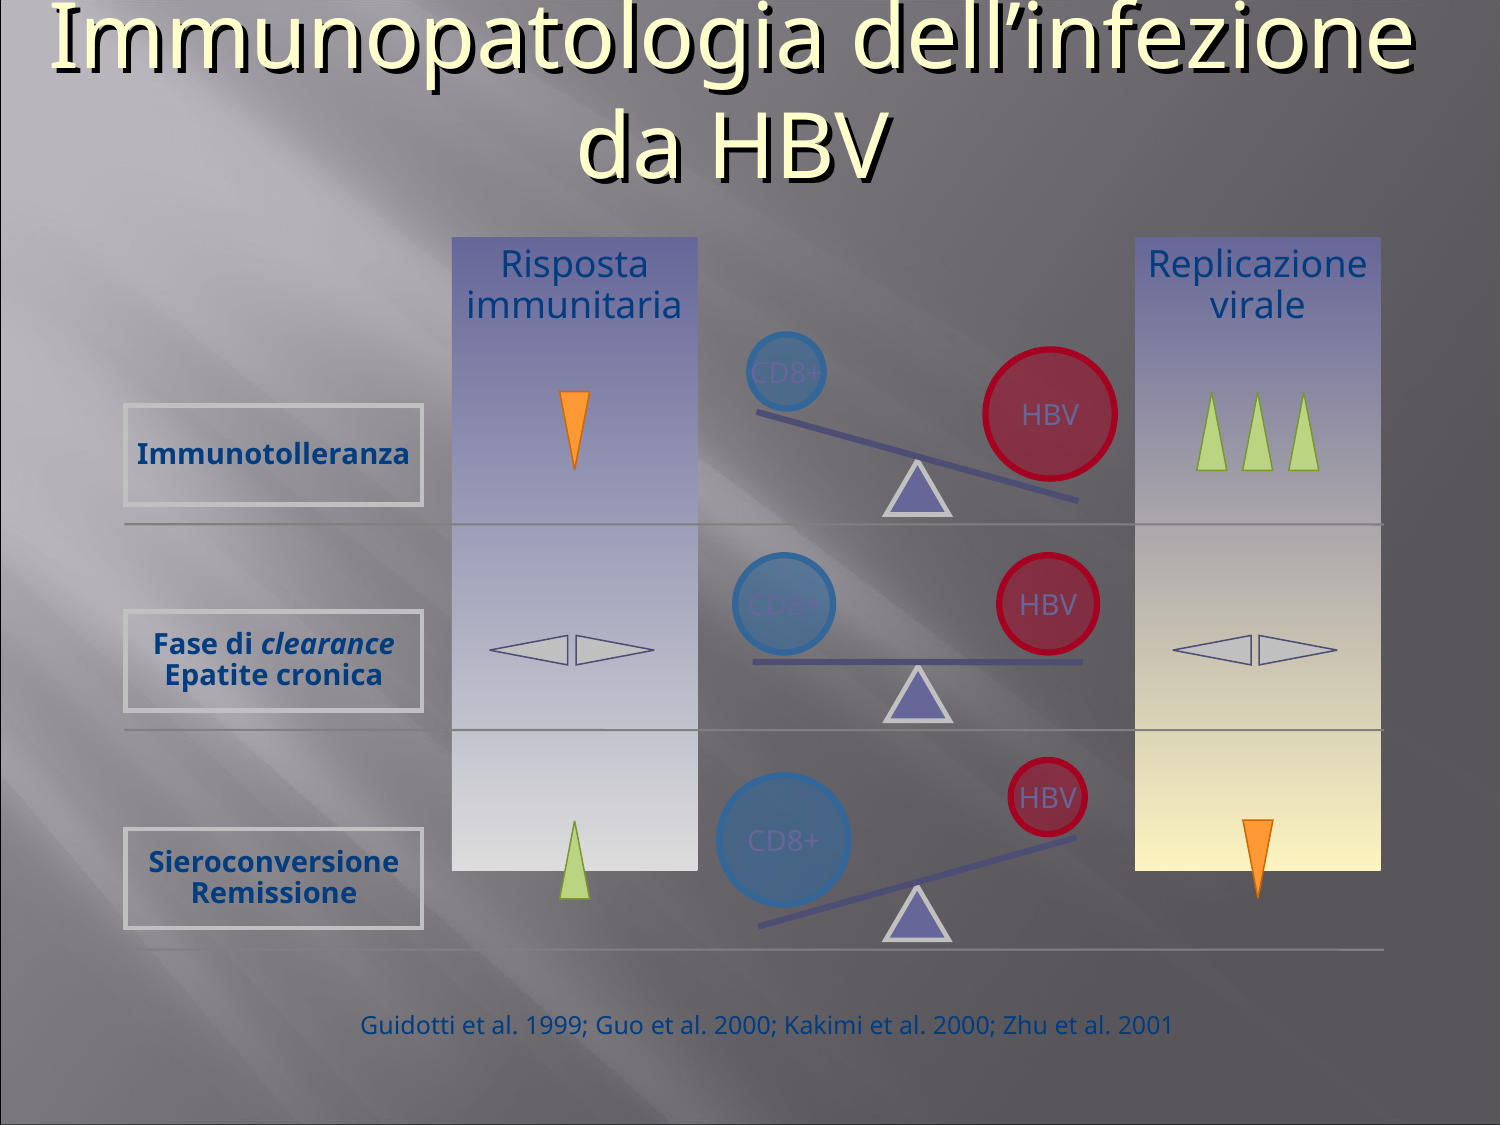

Immunopatologia dell’infezione da HBV
Risposta
immunitaria
Replicazione
virale
CD8+
HBV
Immunotolleranza
CD8+
HBV
Fase di clearance
Epatite cronica
HBV
CD8+
Sieroconversione
Remissione
Guidotti et al. 1999; Guo et al. 2000; Kakimi et al. 2000; Zhu et al. 2001